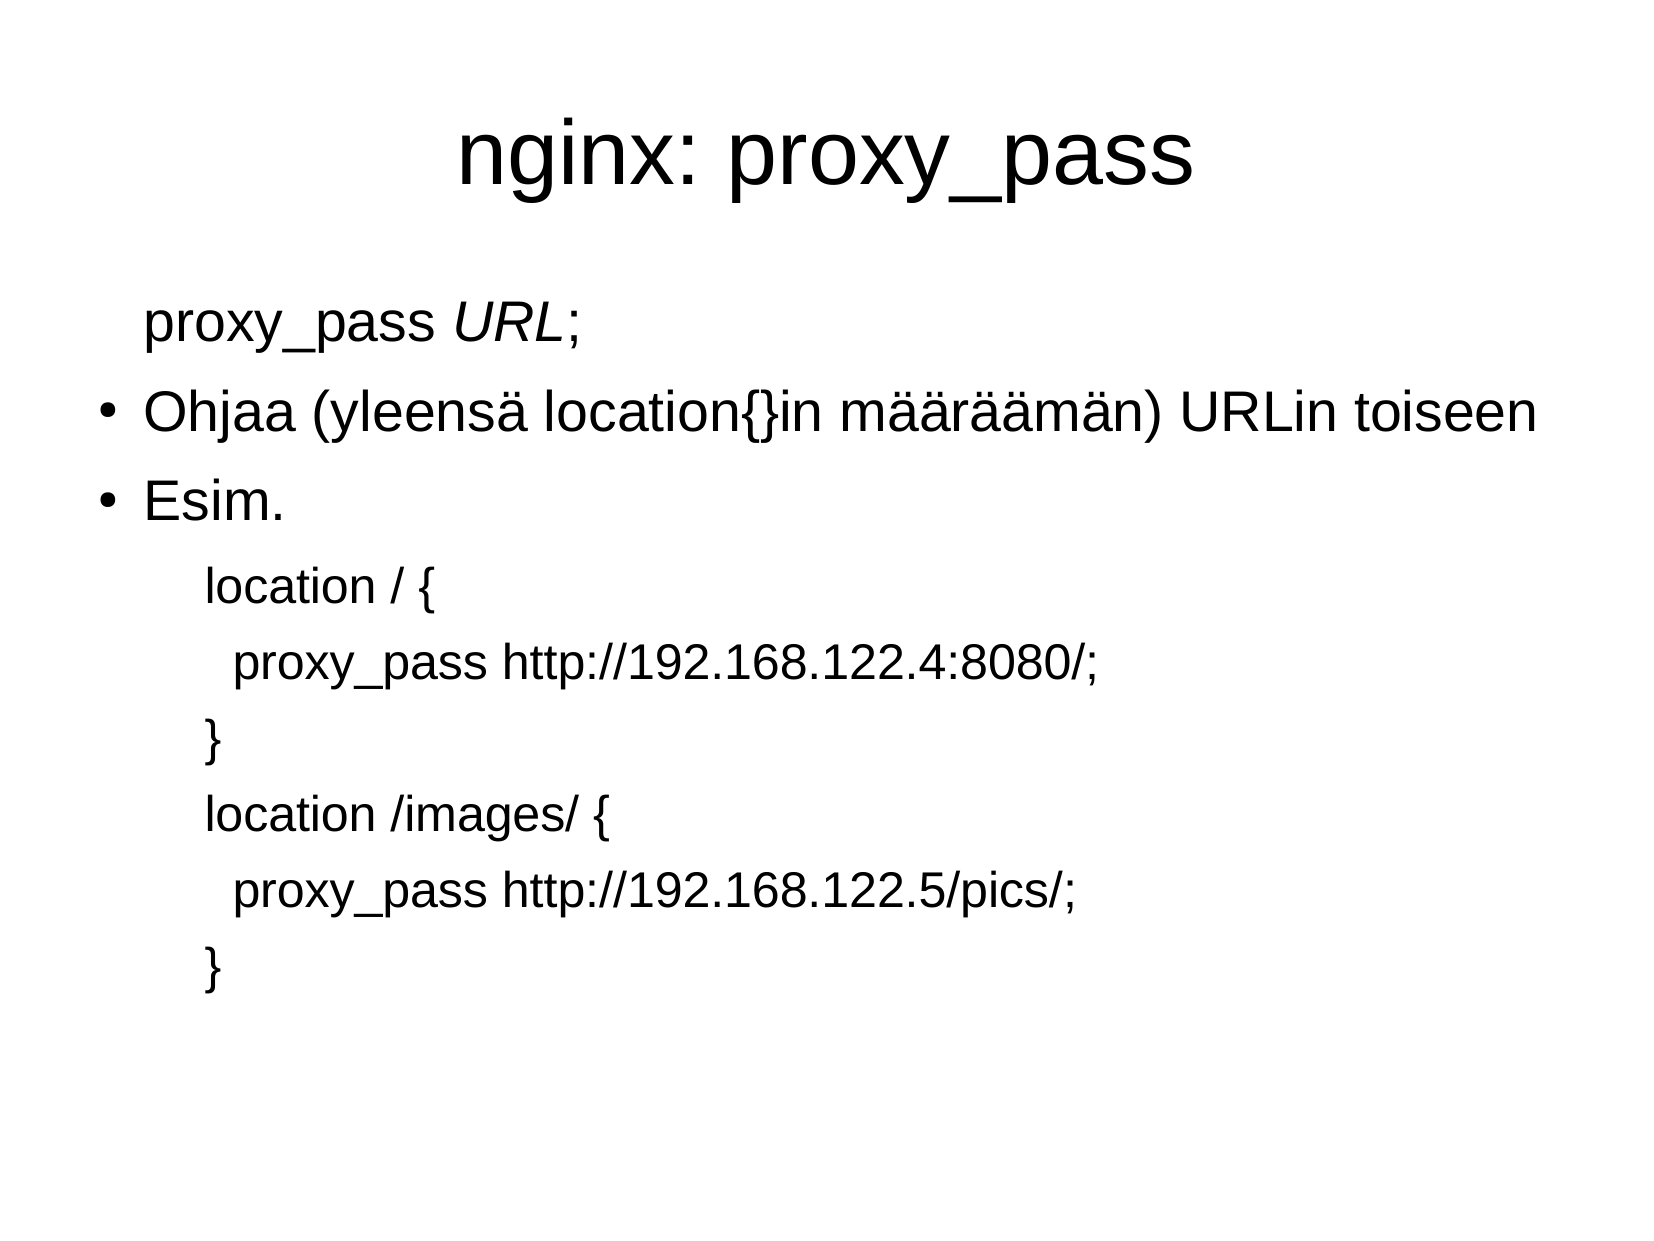

# nginx: proxy_pass
proxy_pass URL;
Ohjaa (yleensä location{}in määräämän) URLin toiseen
Esim.
location / {
 proxy_pass http://192.168.122.4:8080/;
}
location /images/ {
 proxy_pass http://192.168.122.5/pics/;
}